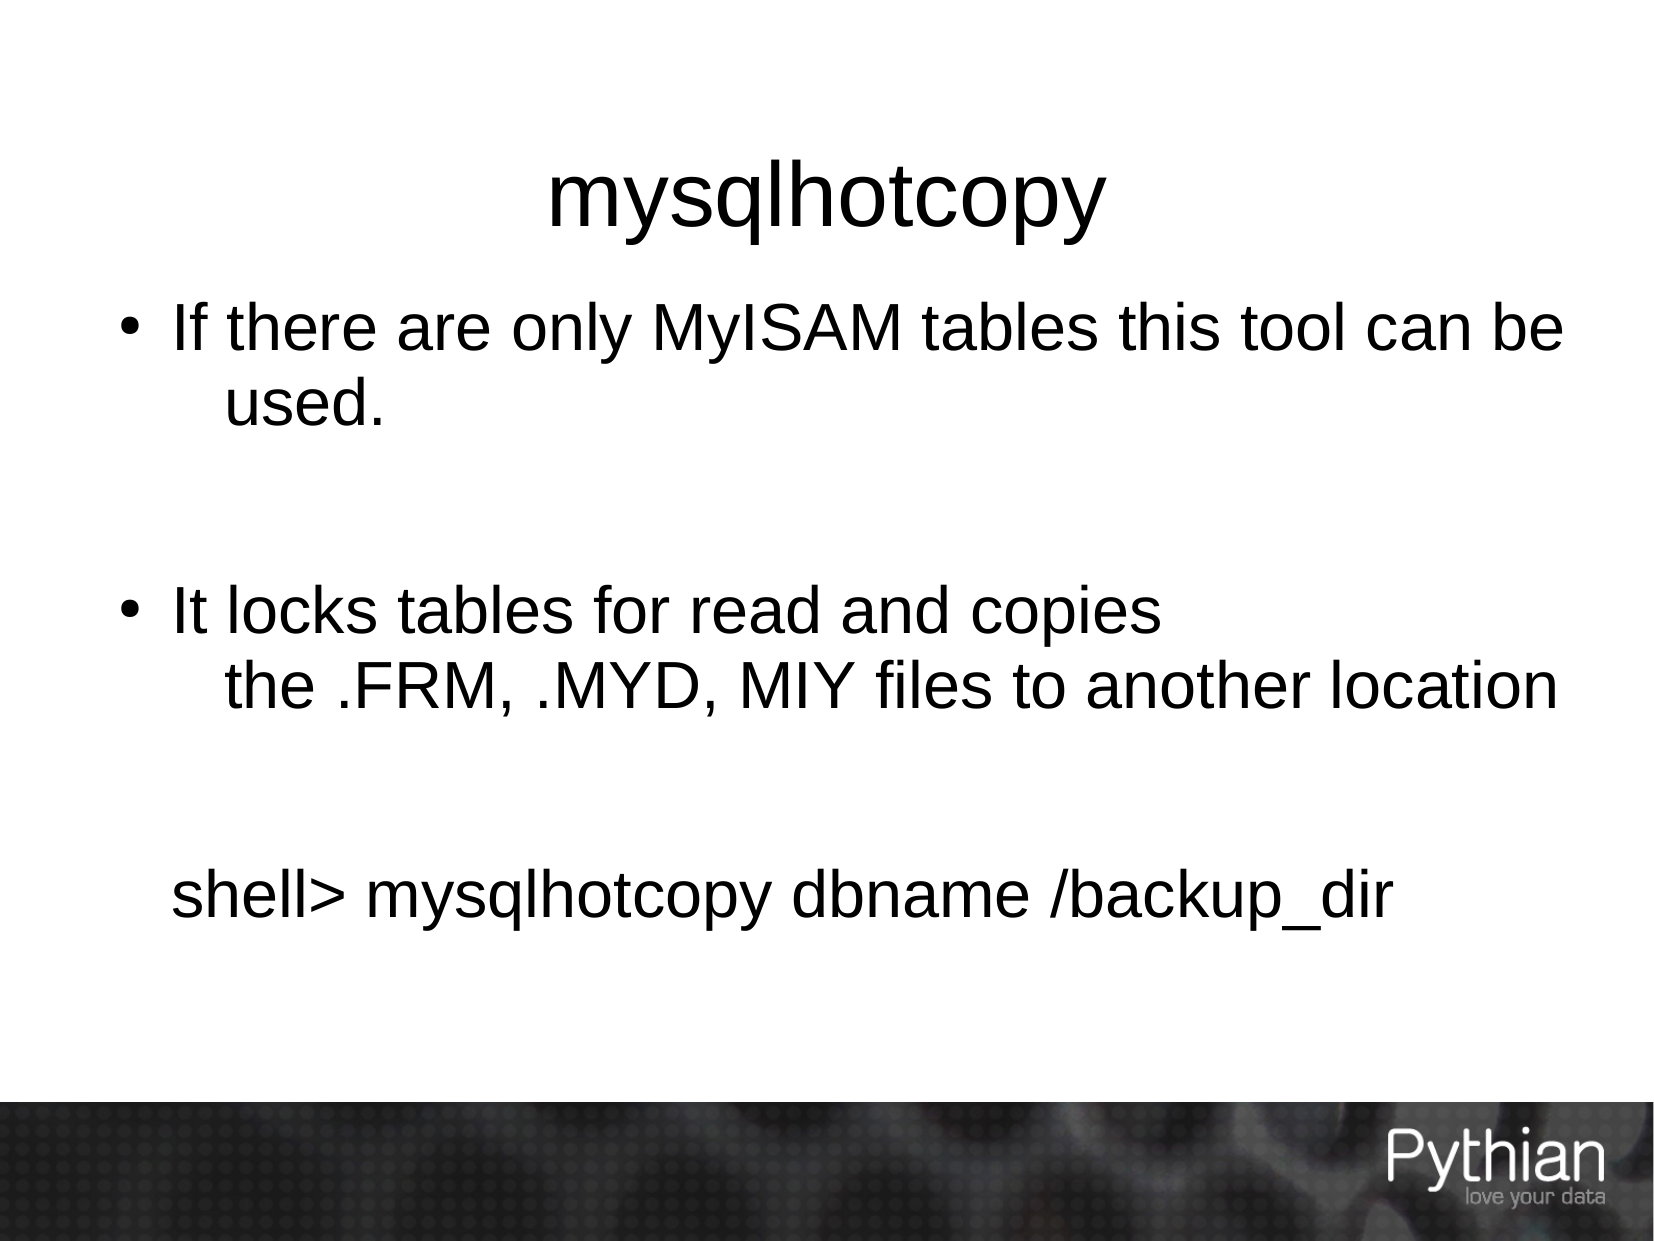

# mysqlhotcopy
If there are only MyISAM tables this tool can be used.
It locks tables for read and copies the .FRM, .MYD, MIY files to another location
shell> mysqlhotcopy dbname /backup_dir